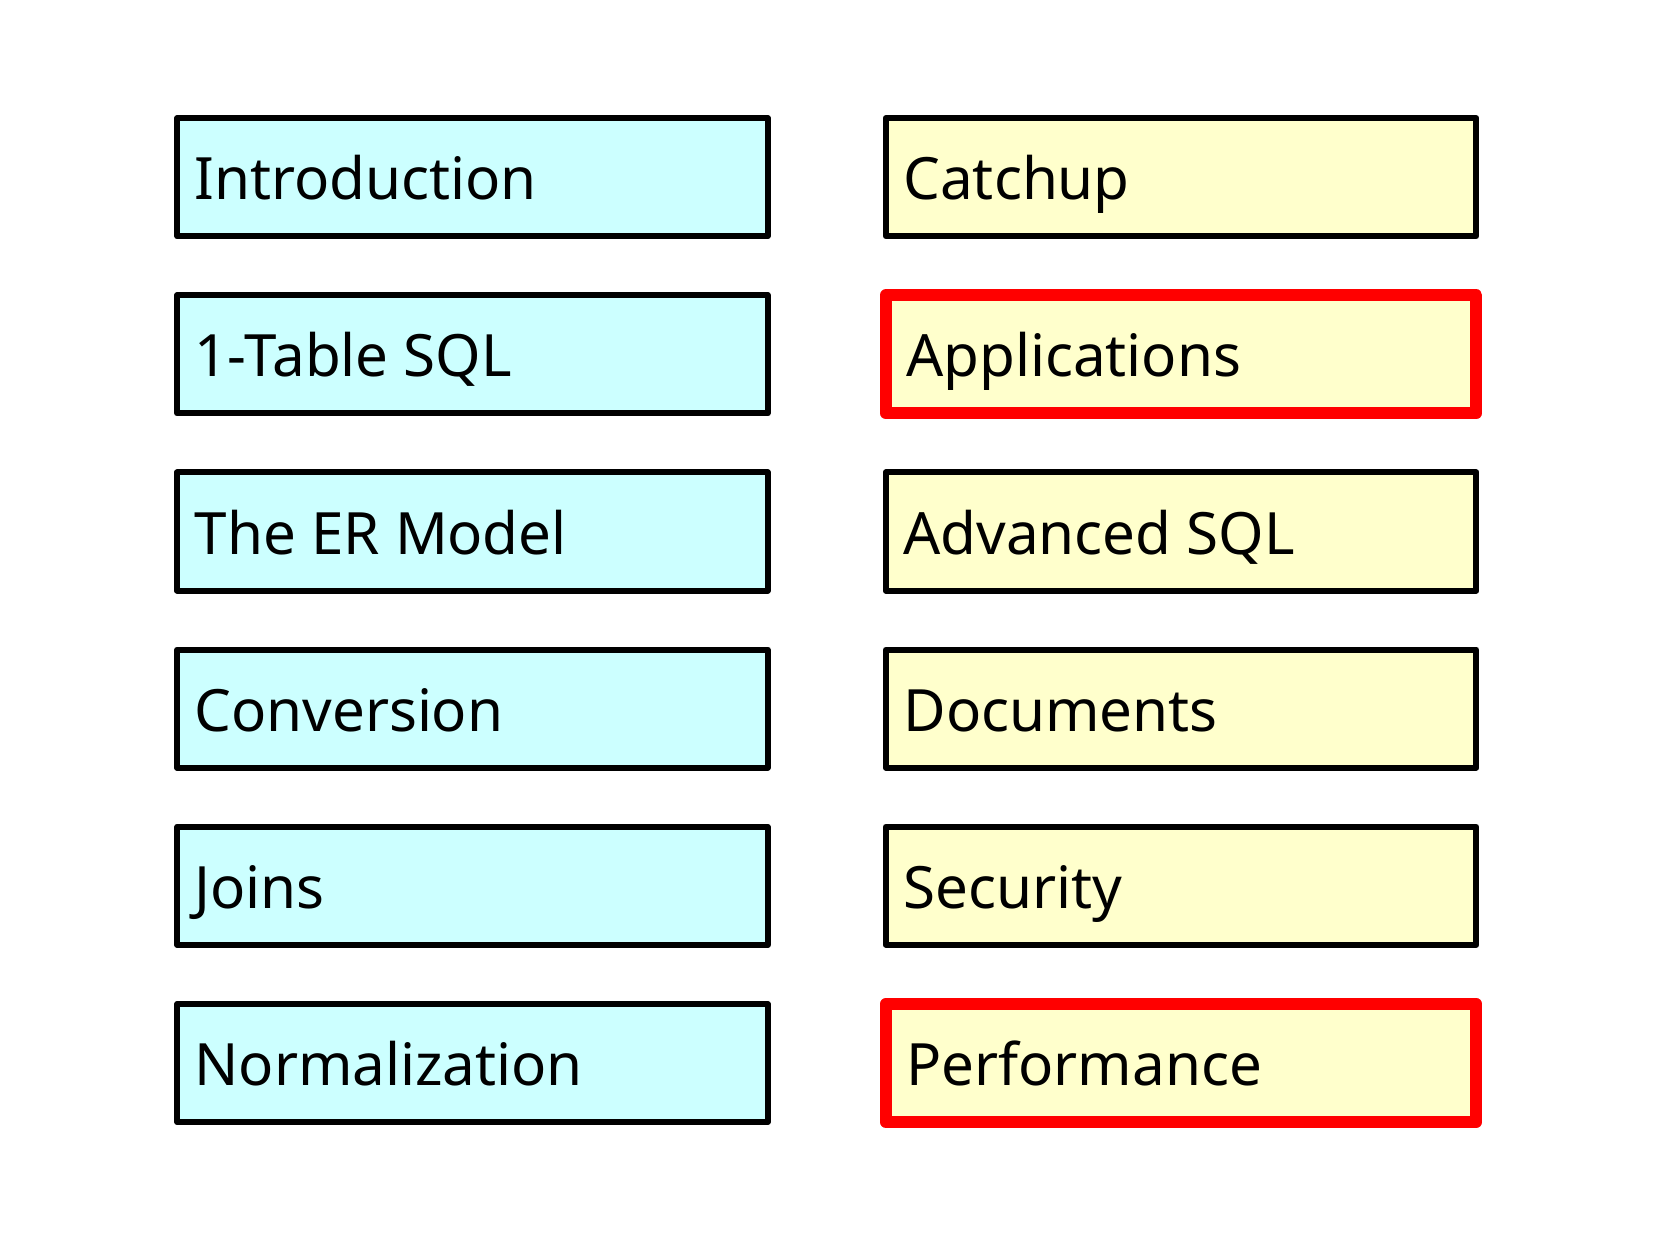

Introduction
Catchup
1-Table SQL
Applications
The ER Model
Advanced SQL
Conversion
Documents
Joins
Security
Normalization
Performance